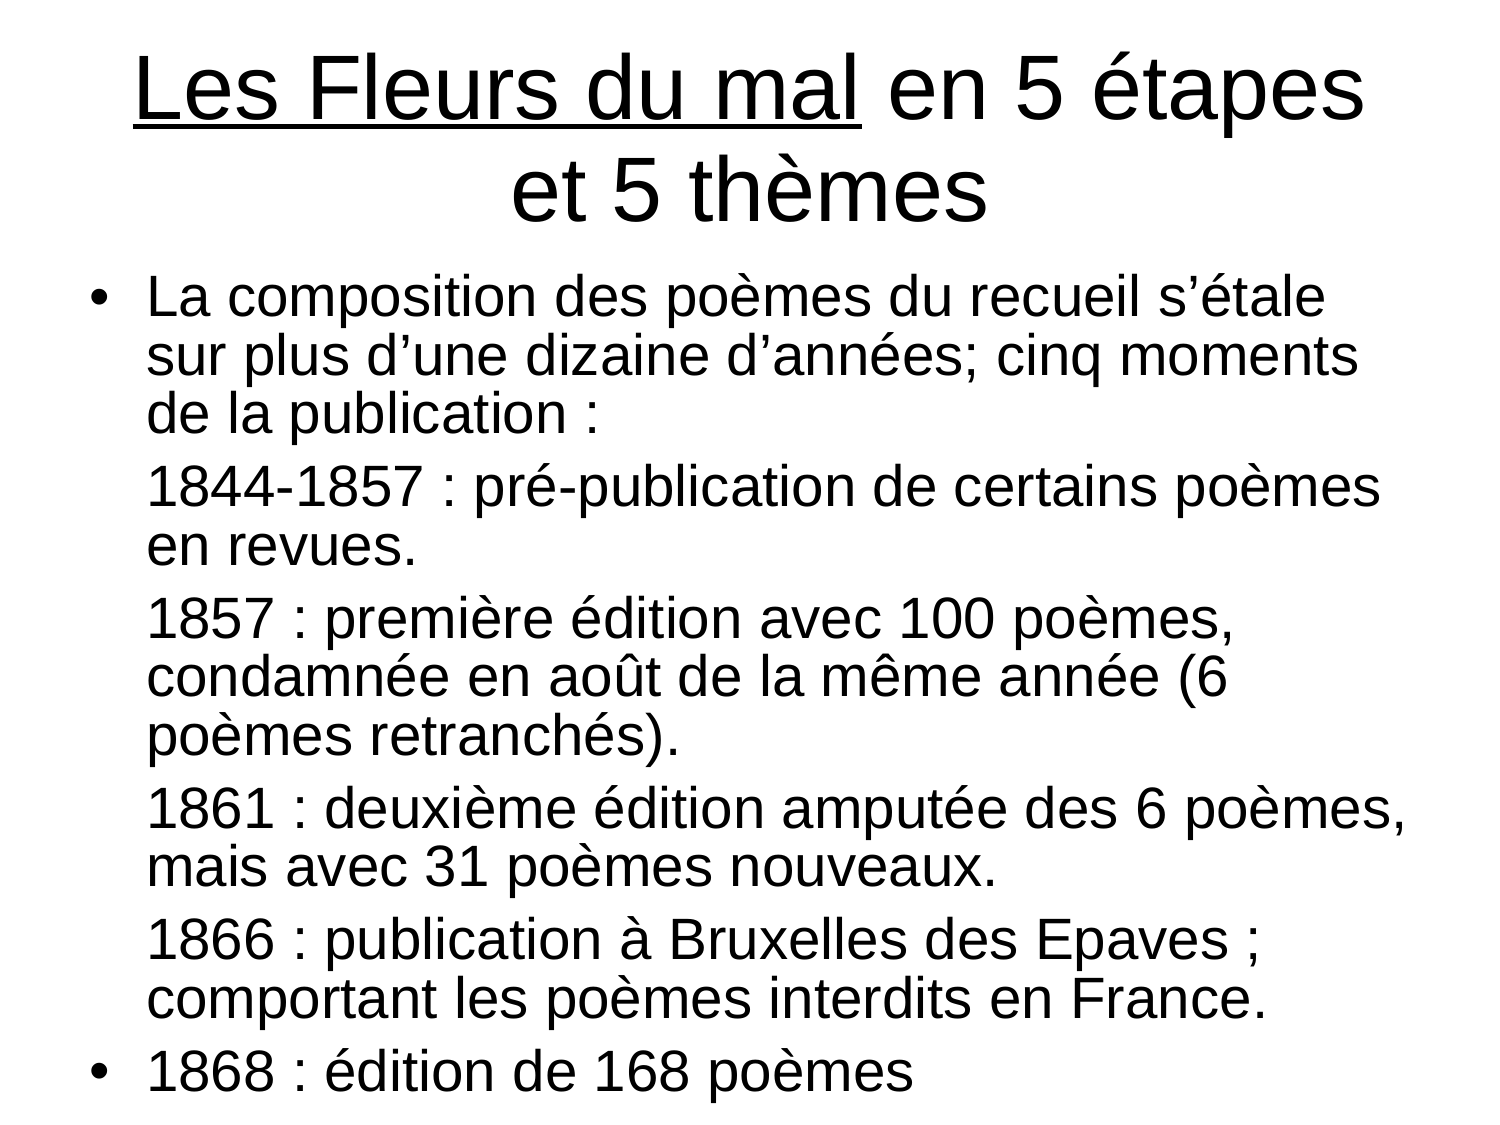

# Les Fleurs du mal en 5 étapes et 5 thèmes
La composition des poèmes du recueil s’étale sur plus d’une dizaine d’années; cinq moments de la publication :
1844-1857 : pré-publication de certains poèmes en revues.
1857 : première édition avec 100 poèmes, condamnée en août de la même année (6 poèmes retranchés).
1861 : deuxième édition amputée des 6 poèmes, mais avec 31 poèmes nouveaux.
1866 : publication à Bruxelles des Epaves ; comportant les poèmes interdits en France.
1868 : édition de 168 poèmes